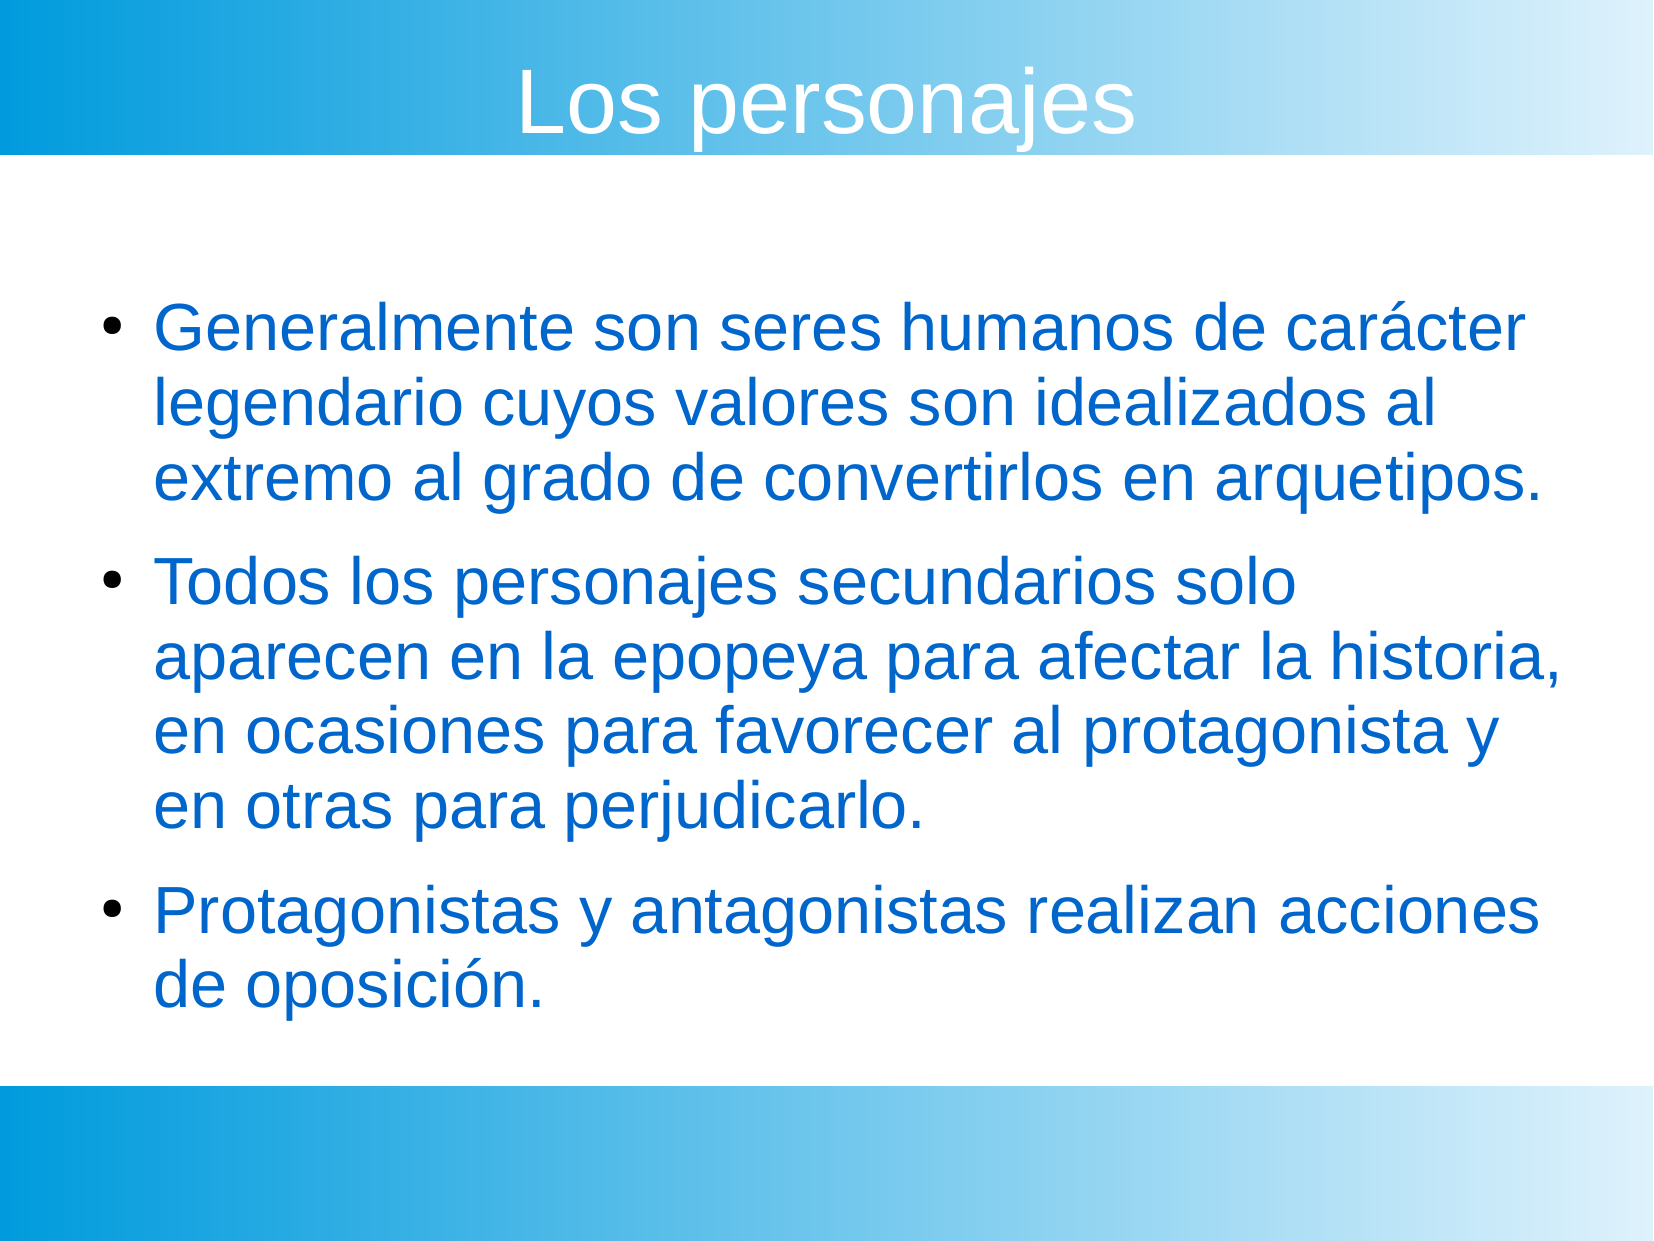

# Los personajes
Generalmente son seres humanos de carácter legendario cuyos valores son idealizados al extremo al grado de convertirlos en arquetipos.
Todos los personajes secundarios solo aparecen en la epopeya para afectar la historia, en ocasiones para favorecer al protagonista y en otras para perjudicarlo.
Protagonistas y antagonistas realizan acciones de oposición.